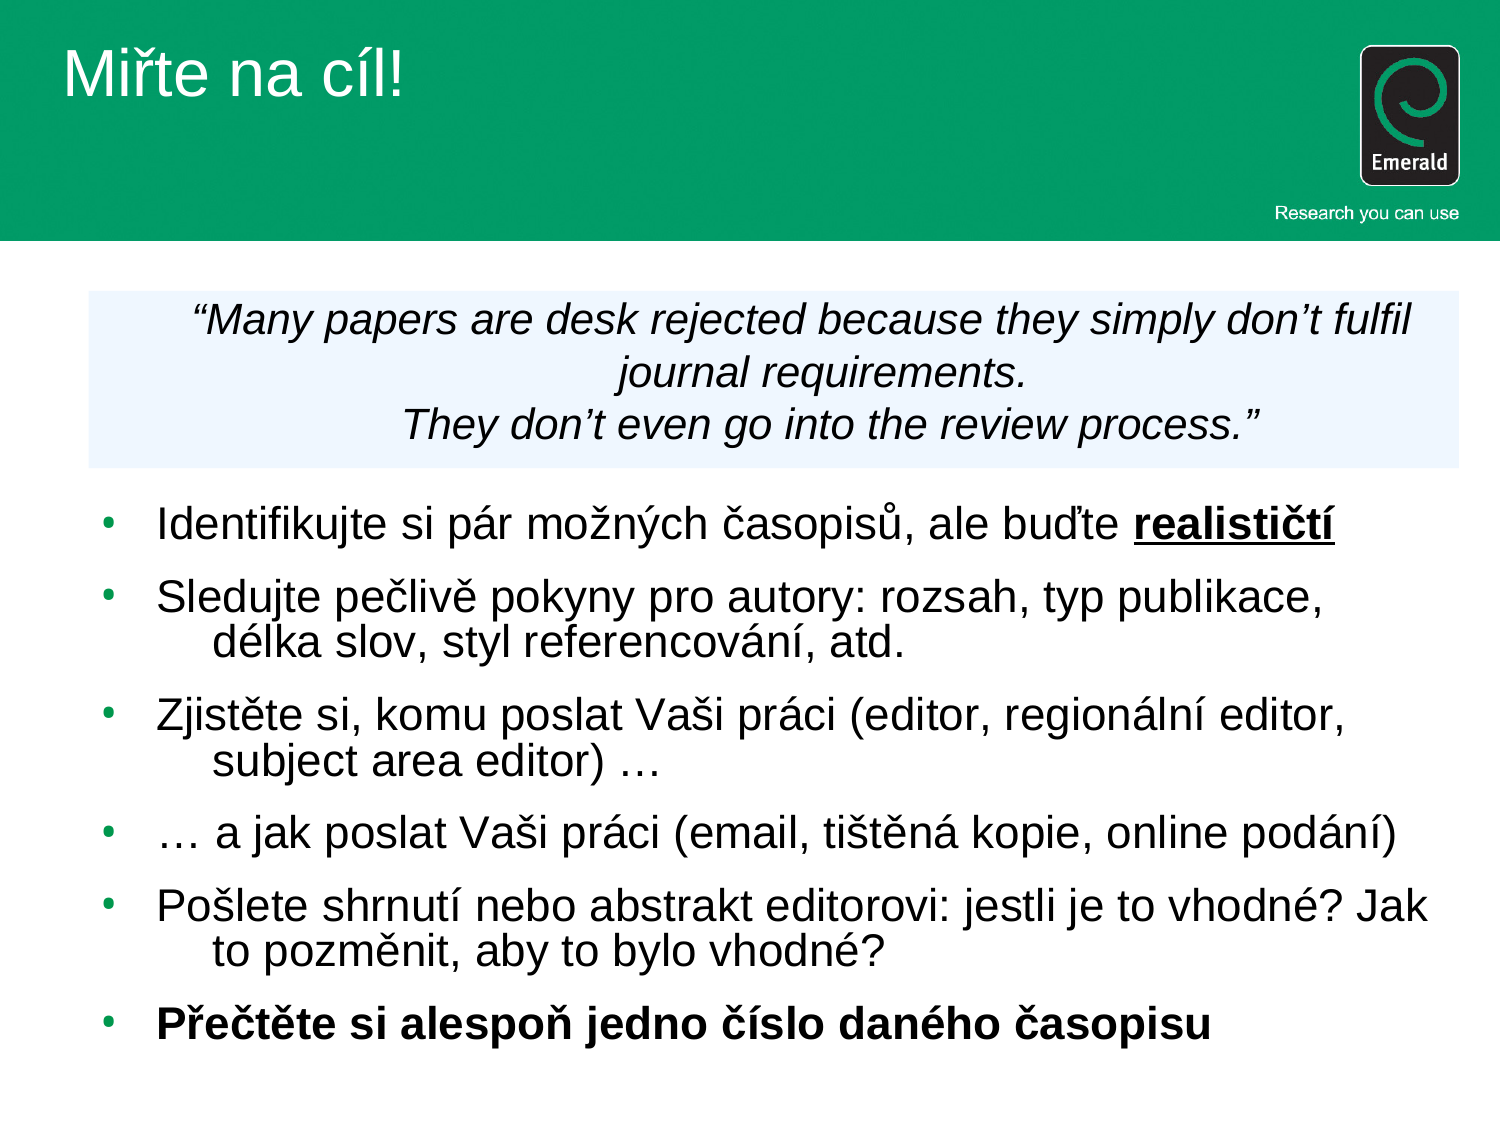

# Miřte na cíl!
“Many papers are desk rejected because they simply don’t fulfil journal requirements.
They don’t even go into the review process.”
Identifikujte si pár možných časopisů, ale buďte realističtí
Sledujte pečlivě pokyny pro autory: rozsah, typ publikace, délka slov, styl referencování, atd.
Zjistěte si, komu poslat Vaši práci (editor, regionální editor, subject area editor) …
… a jak poslat Vaši práci (email, tištěná kopie, online podání)
Pošlete shrnutí nebo abstrakt editorovi: jestli je to vhodné? Jak to pozměnit, aby to bylo vhodné?
Přečtěte si alespoň jedno číslo daného časopisu